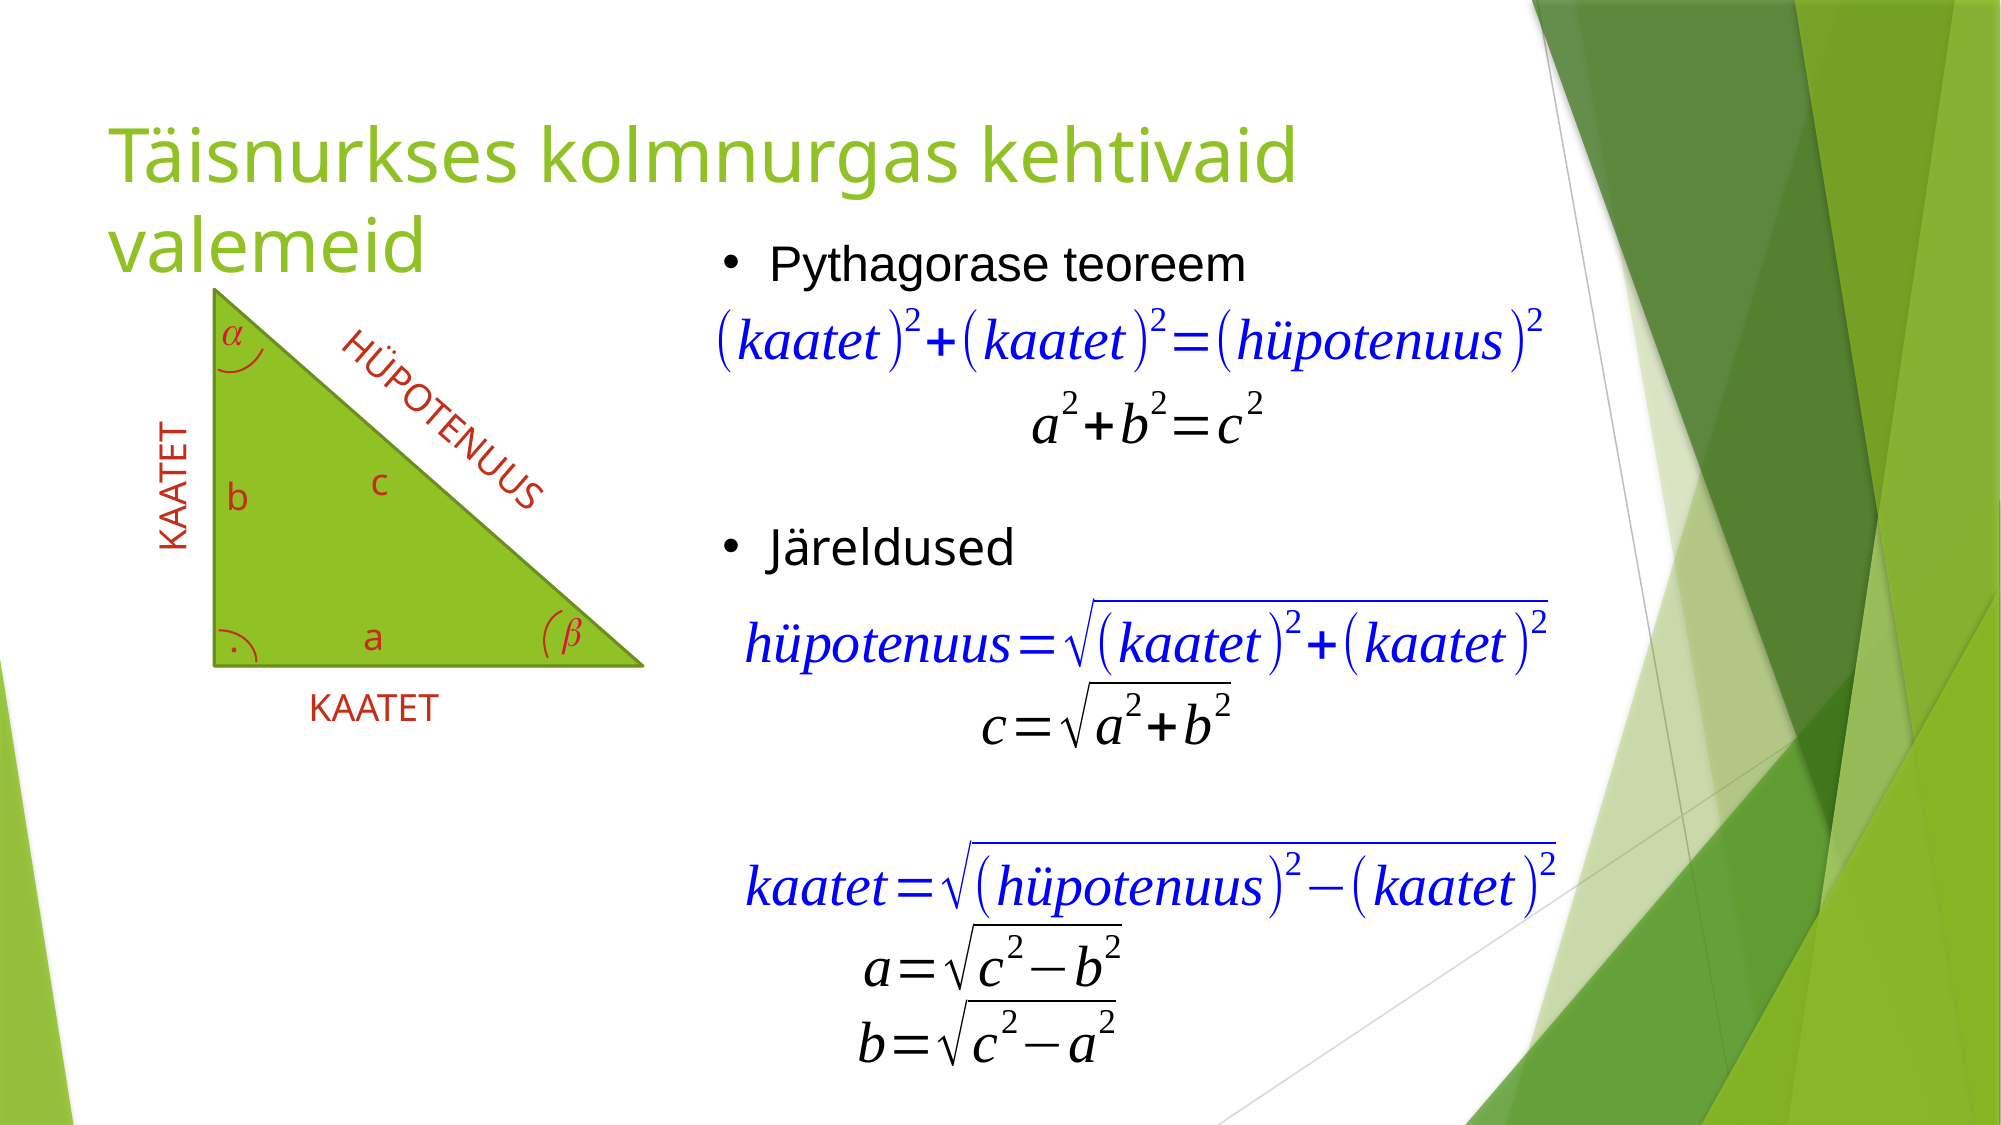

# Täisnurkses kolmnurgas kehtivaid valemeid
Pythagorase teoreem
HÜPOTENUUS
c
KAATET
b
Järeldused
a
.
KAATET